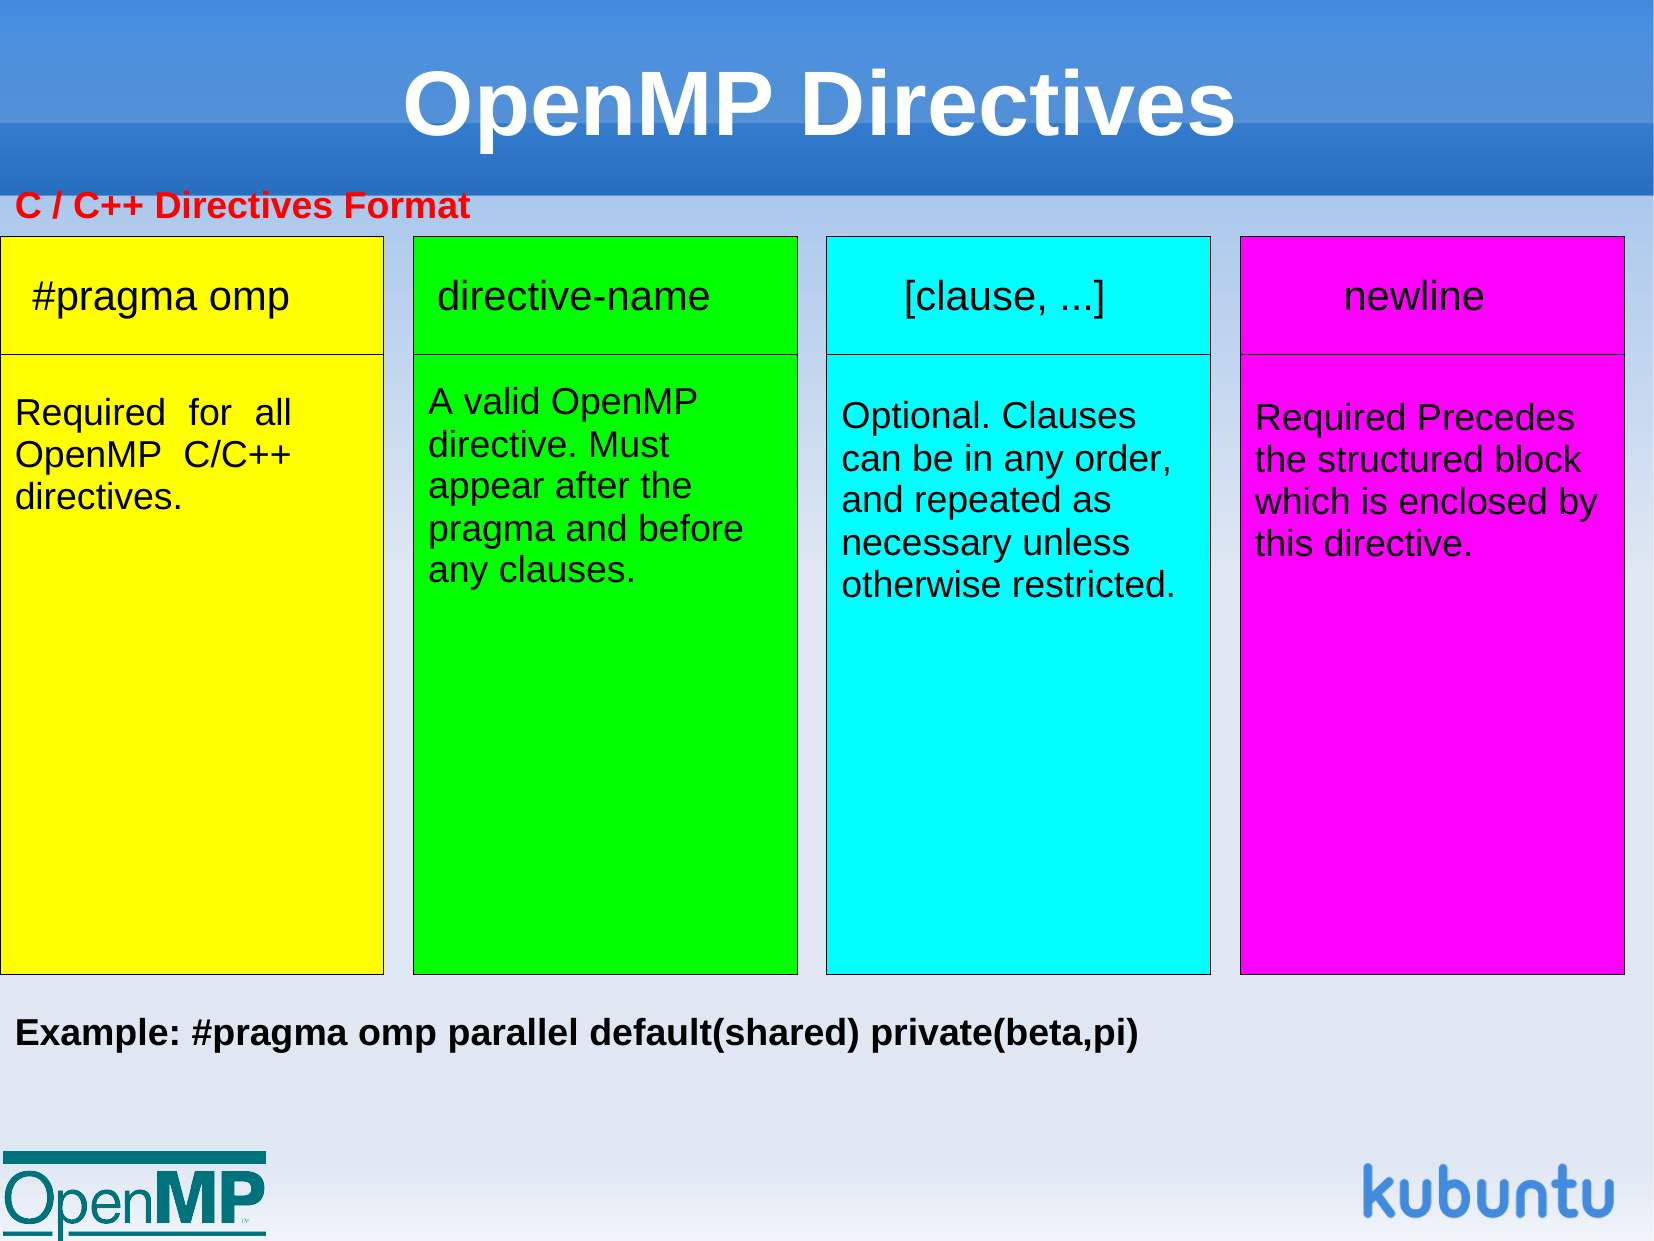

# OpenMP Directives
C / C++ Directives Format
#pragma omp
directive-name
[clause, ...]
newline
[clause ...]
A valid OpenMP directive. Must appear after the pragma and before any clauses.
Required for all OpenMP C/C++ directives.
Optional. Clauses can be in any order, and repeated as necessary unless otherwise restricted.
Required Precedes the structured block which is enclosed by this directive.
Example: #pragma omp parallel default(shared) private(beta,pi)